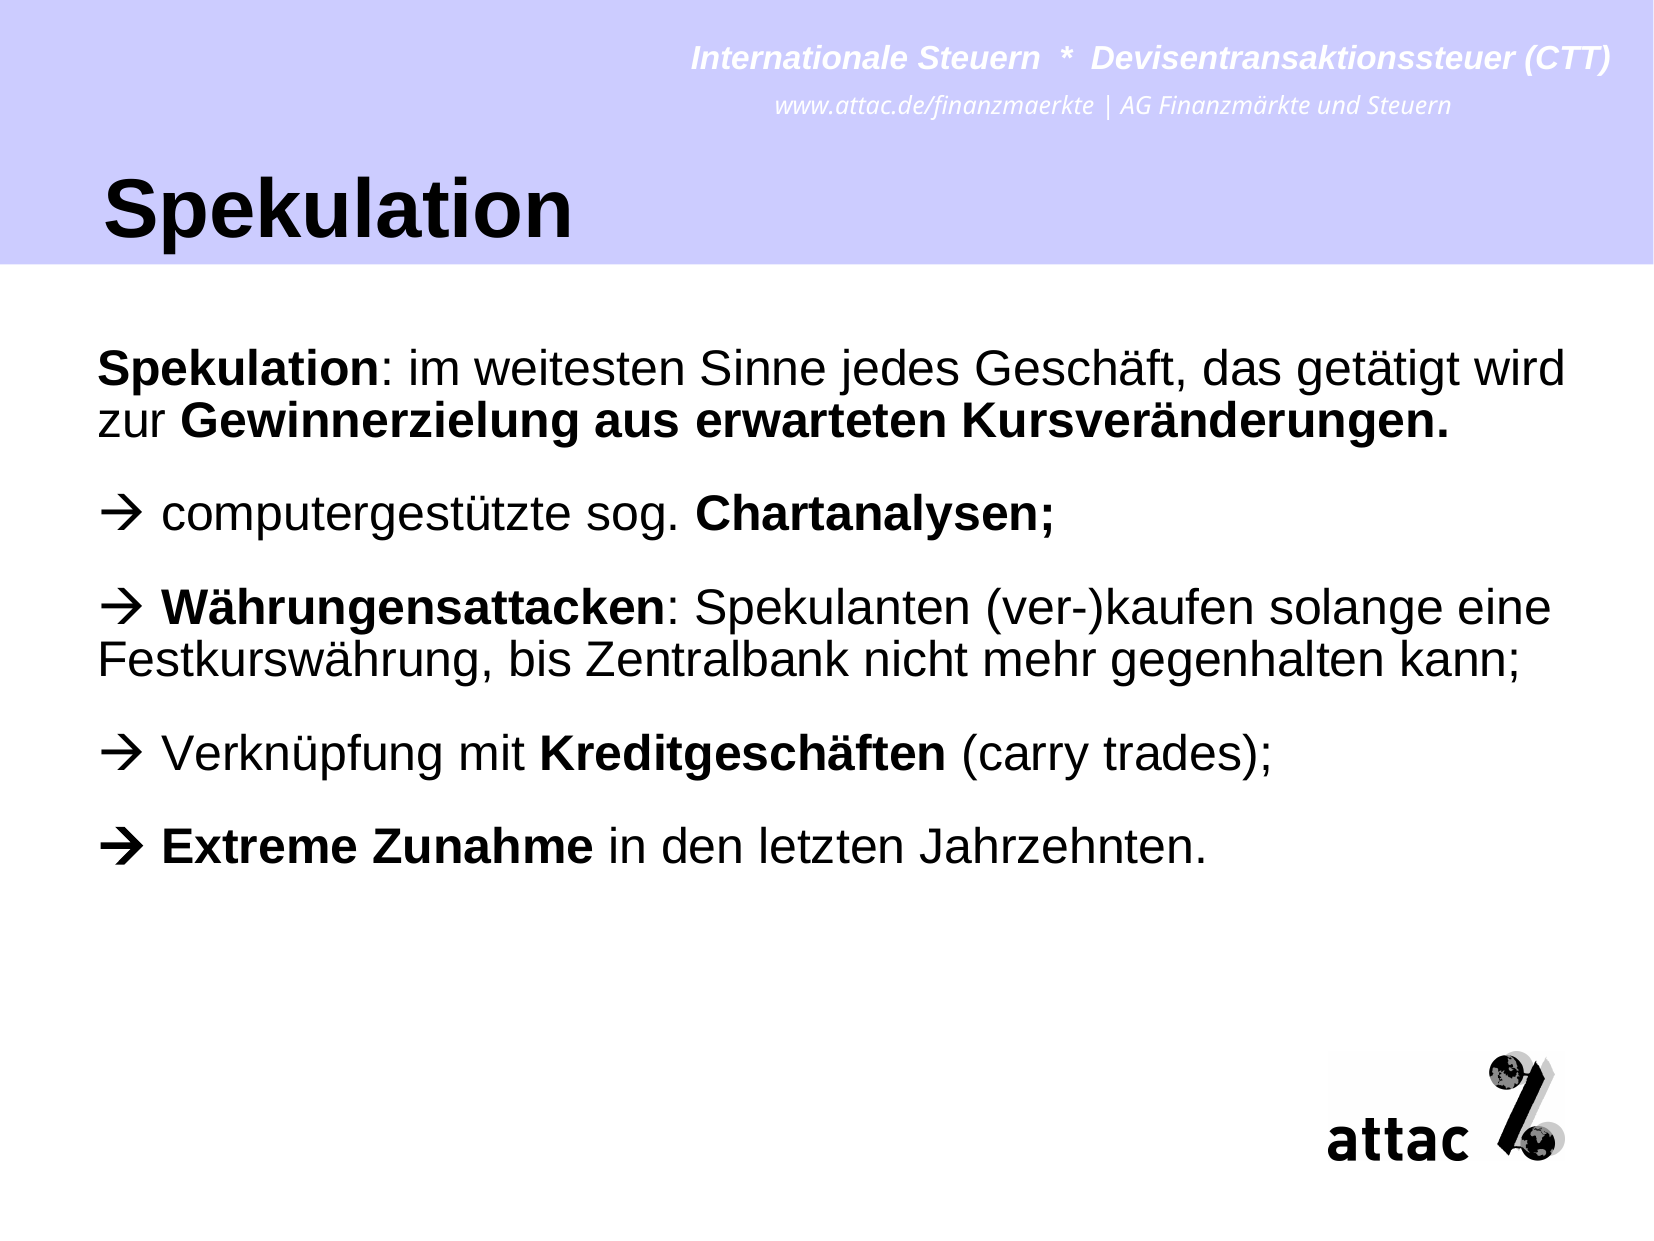

Internationale Steuern * Devisentransaktionssteuer (CTT)
#
www.attac.de/finanzmaerkte | AG Finanzmärkte und Steuern
Spekulation
Spekulation: im weitesten Sinne jedes Geschäft, das getätigt wird zur Gewinnerzielung aus erwarteten Kursveränderungen.
 computergestützte sog. Chartanalysen;
 Währungensattacken: Spekulanten (ver-)kaufen solange eine Festkurswährung, bis Zentralbank nicht mehr gegenhalten kann;
 Verknüpfung mit Kreditgeschäften (carry trades);
 Extreme Zunahme in den letzten Jahrzehnten.